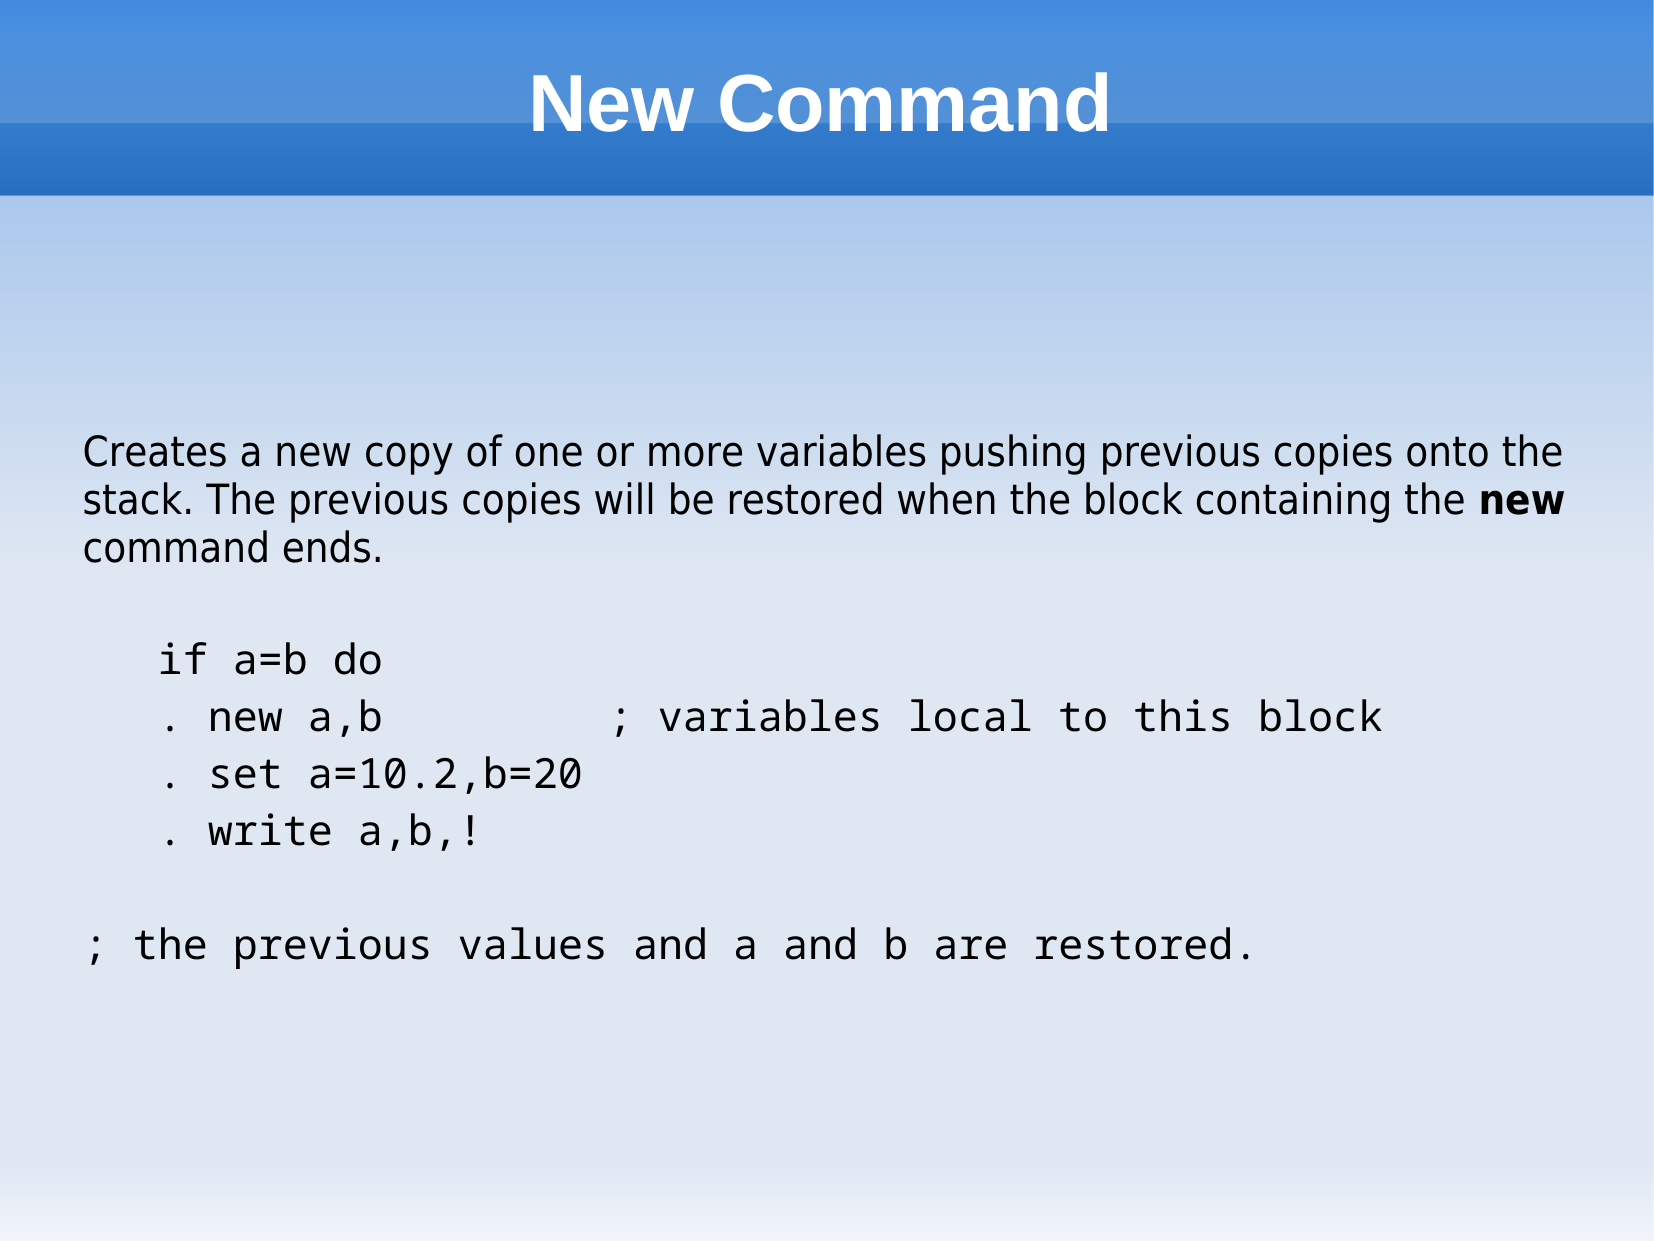

# New Command
Creates a new copy of one or more variables pushing previous copies onto the stack. The previous copies will be restored when the block containing the new command ends.
 	if a=b do
 	. new a,b			; variables local to this block
	. set a=10.2,b=20
	. write a,b,!
; the previous values and a and b are restored.